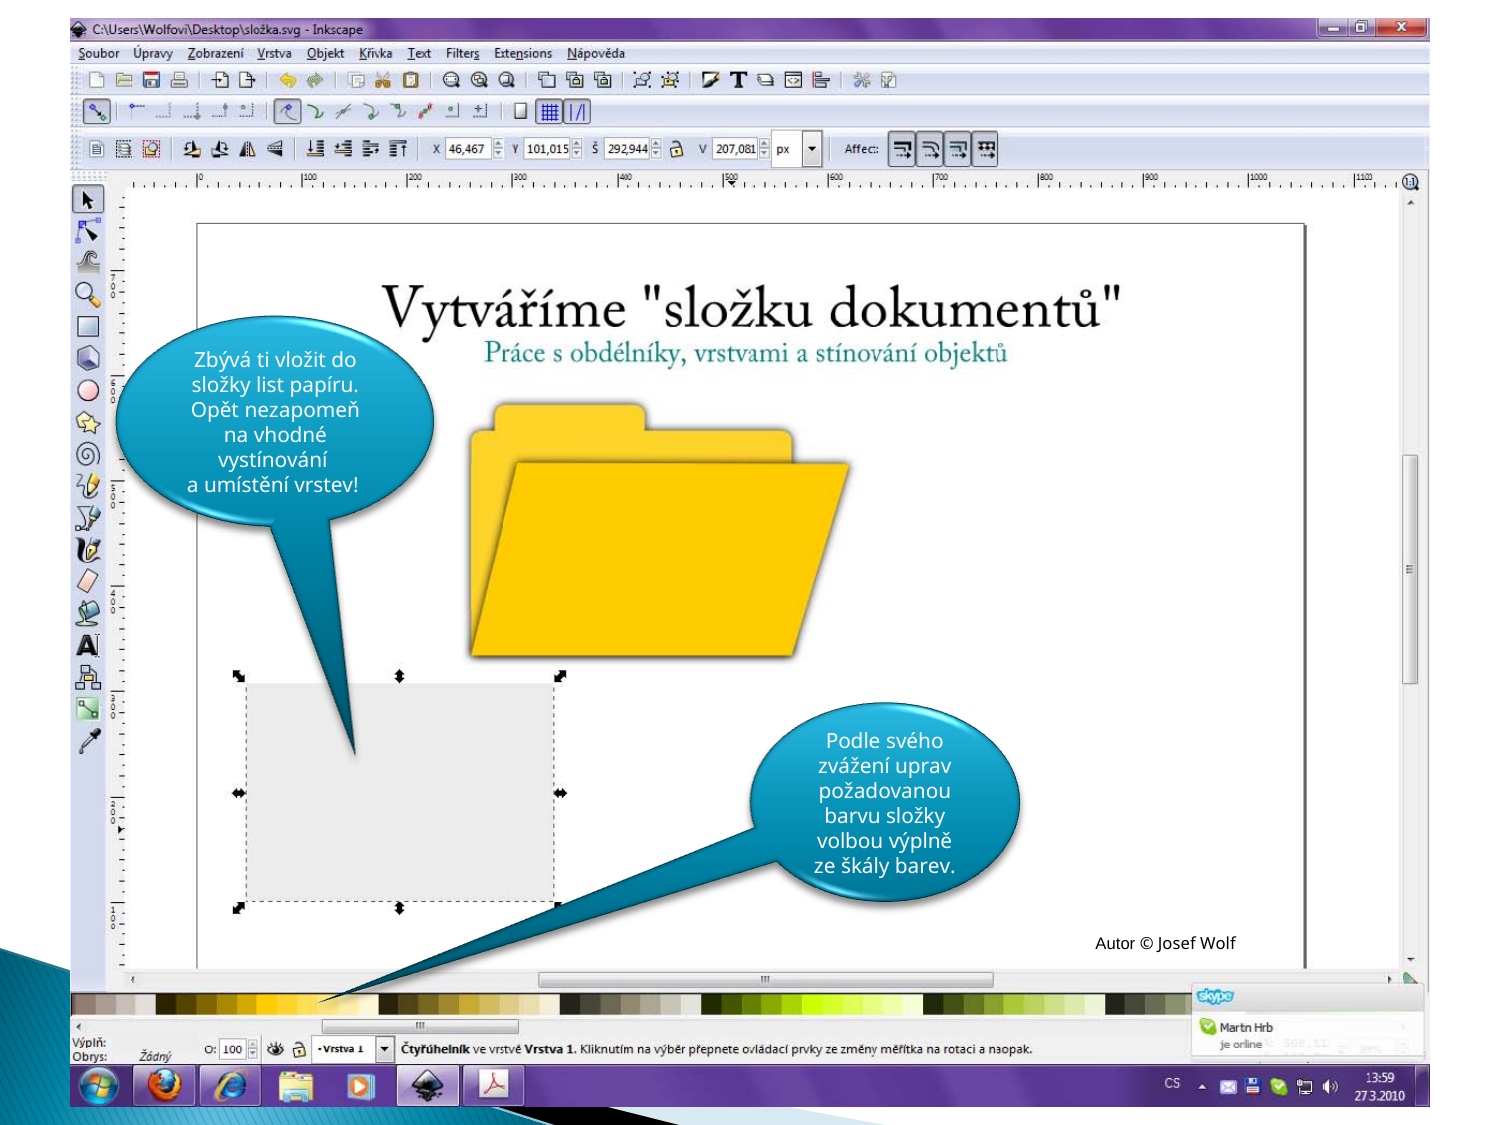

#
Zbývá ti vložit do složky list papíru. Opět nezapomeň na vhodné vystínování
a umístění vrstev!
Podle svého zvážení uprav požadovanou barvu složky volbou výplně ze škály barev.
Autor © Josef Wolf